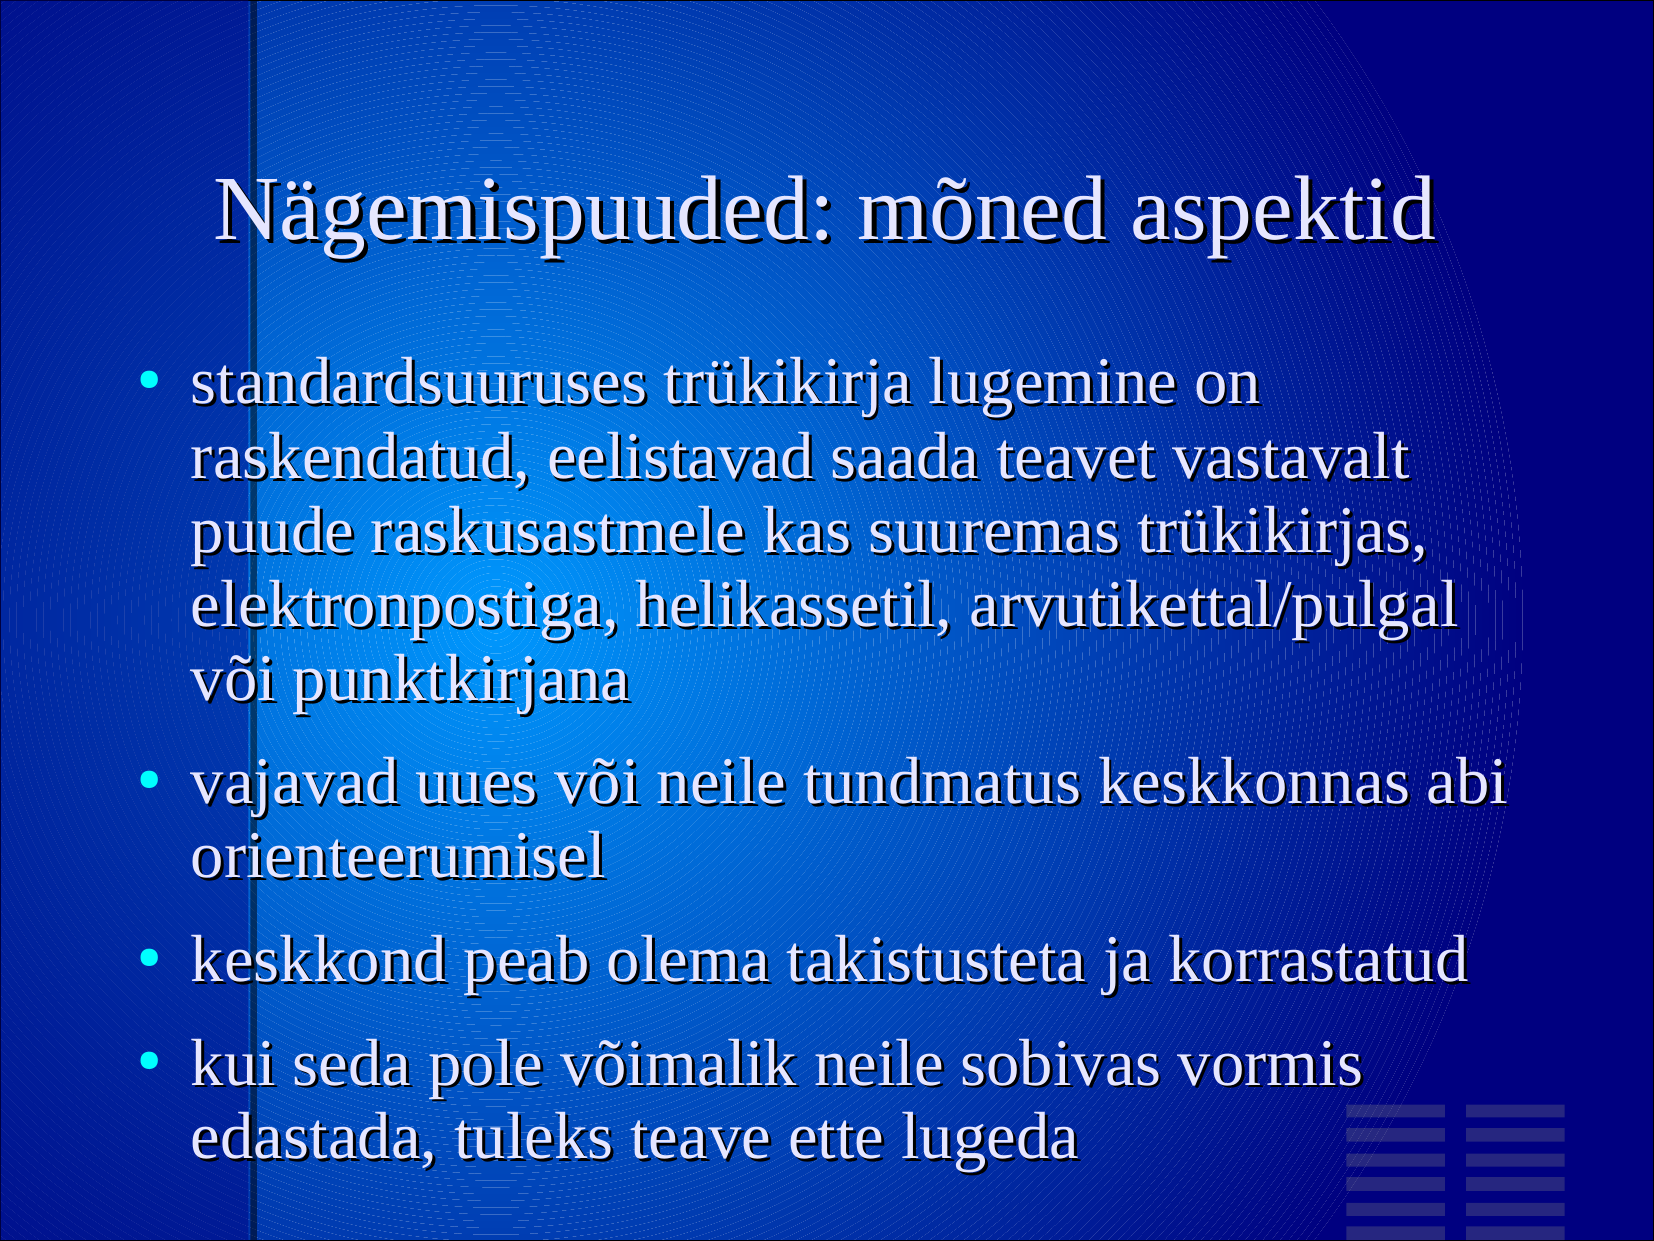

# Nägemispuuded: mõned aspektid
standardsuuruses trükikirja lugemine on raskendatud, eelistavad saada teavet vastavalt puude raskusastmele kas suuremas trükikirjas, elektronpostiga, helikassetil, arvutikettal/pulgal või punktkirjana
vajavad uues või neile tundmatus keskkonnas abi orienteerumisel
keskkond peab olema takistusteta ja korrastatud
kui seda pole võimalik neile sobivas vormis edastada, tuleks teave ette lugeda